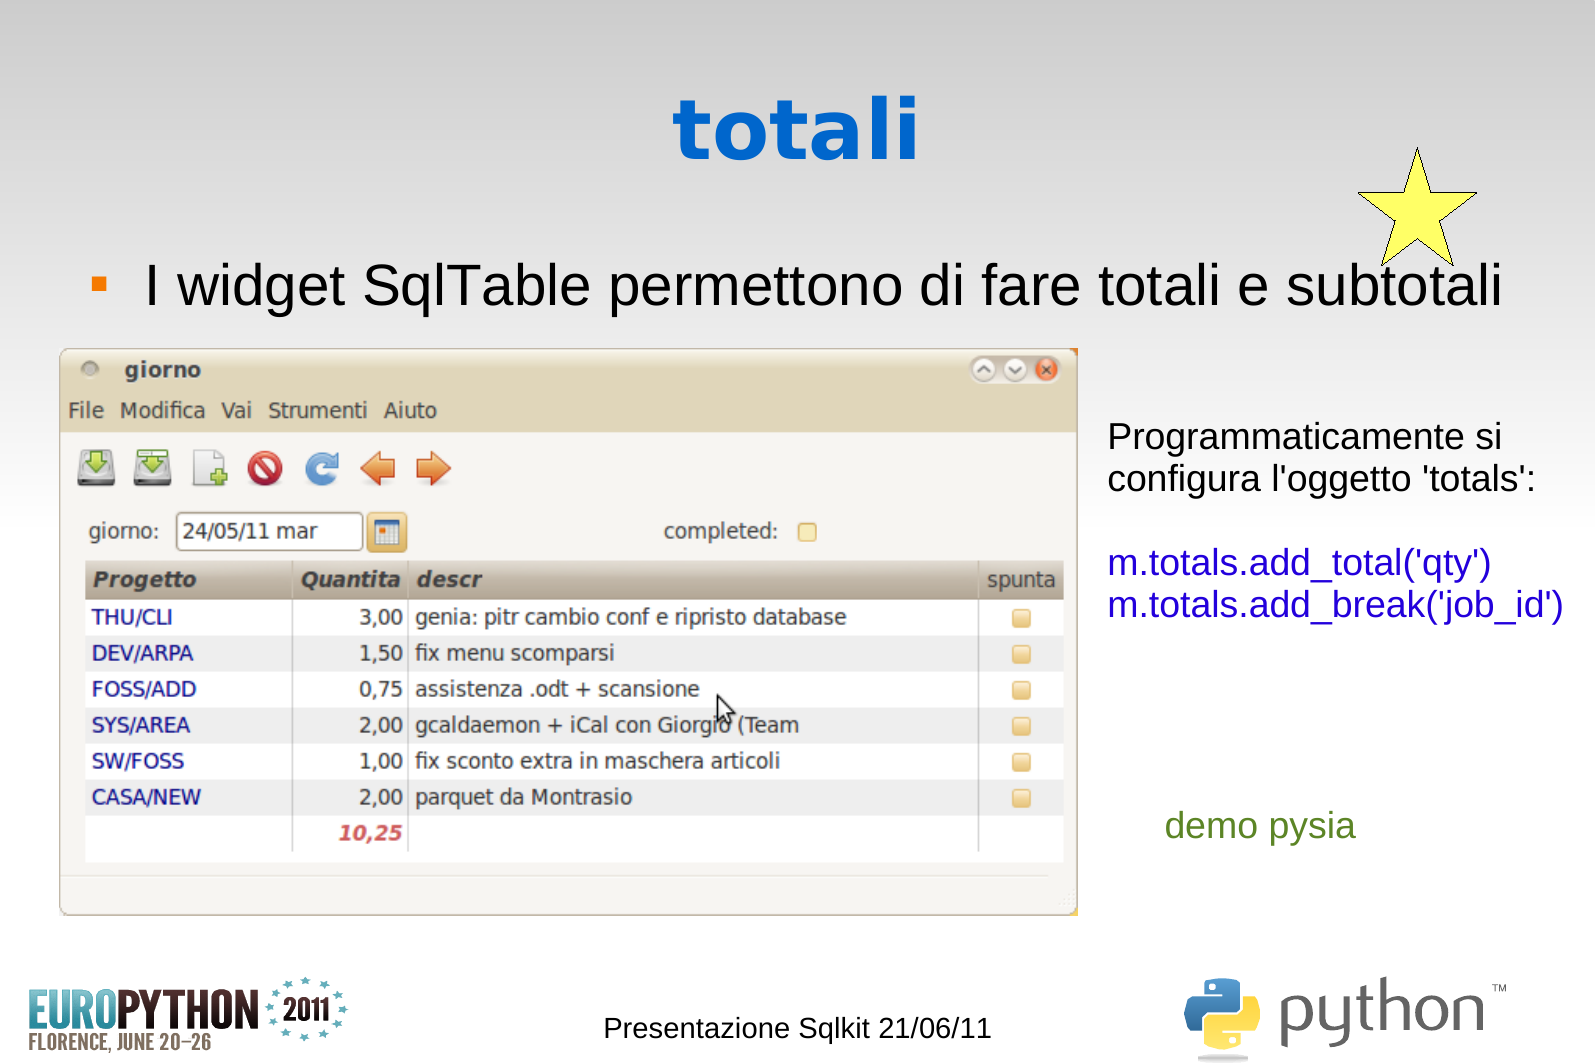

# totali
I widget SqlTable permettono di fare totali e subtotali
Programmaticamente si configura l'oggetto 'totals':
m.totals.add_total('qty')
m.totals.add_break('job_id')
demo pysia